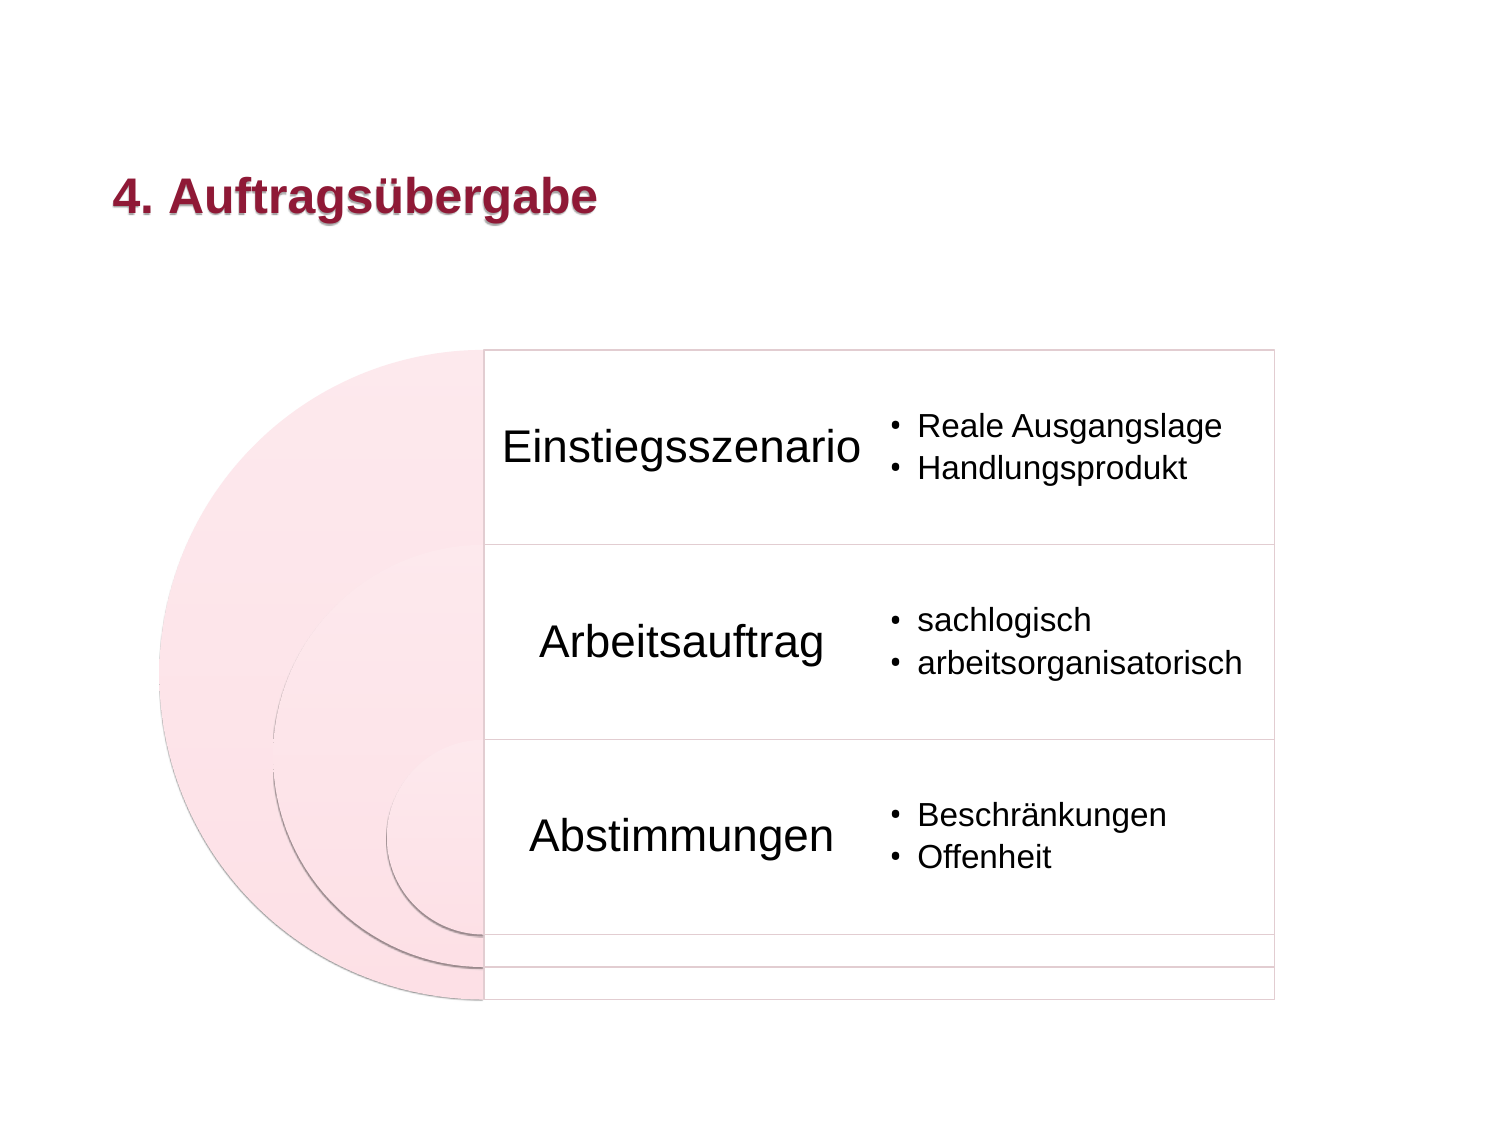

# 4. Auftragsübergabe
Einstiegsszenario
Reale Ausgangslage
Handlungsprodukt
Arbeitsauftrag
sachlogisch
arbeitsorganisatorisch
Abstimmungen
Beschränkungen
Offenheit